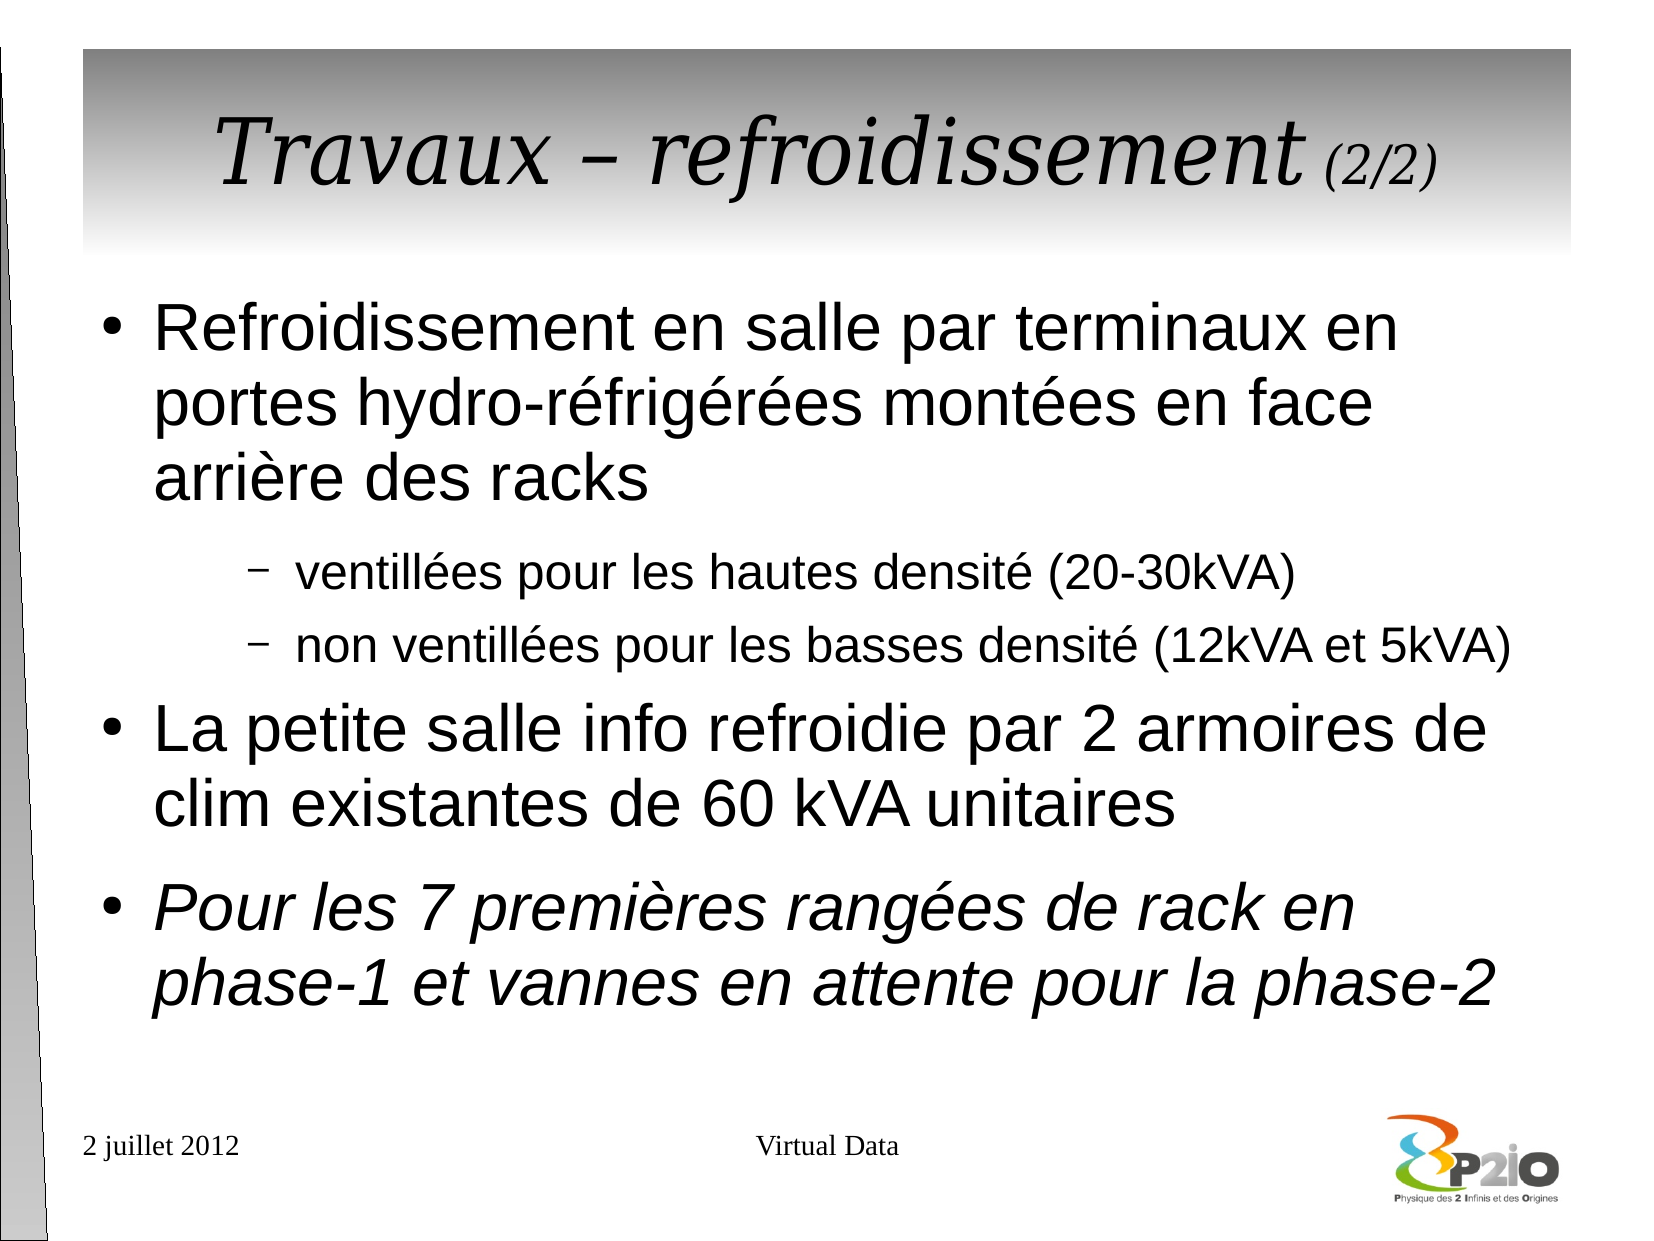

# Travaux – refroidissement (2/2)
Refroidissement en salle par terminaux en portes hydro-réfrigérées montées en face arrière des racks
ventillées pour les hautes densité (20-30kVA)
non ventillées pour les basses densité (12kVA et 5kVA)
La petite salle info refroidie par 2 armoires de clim existantes de 60 kVA unitaires
Pour les 7 premières rangées de rack en phase-1 et vannes en attente pour la phase-2